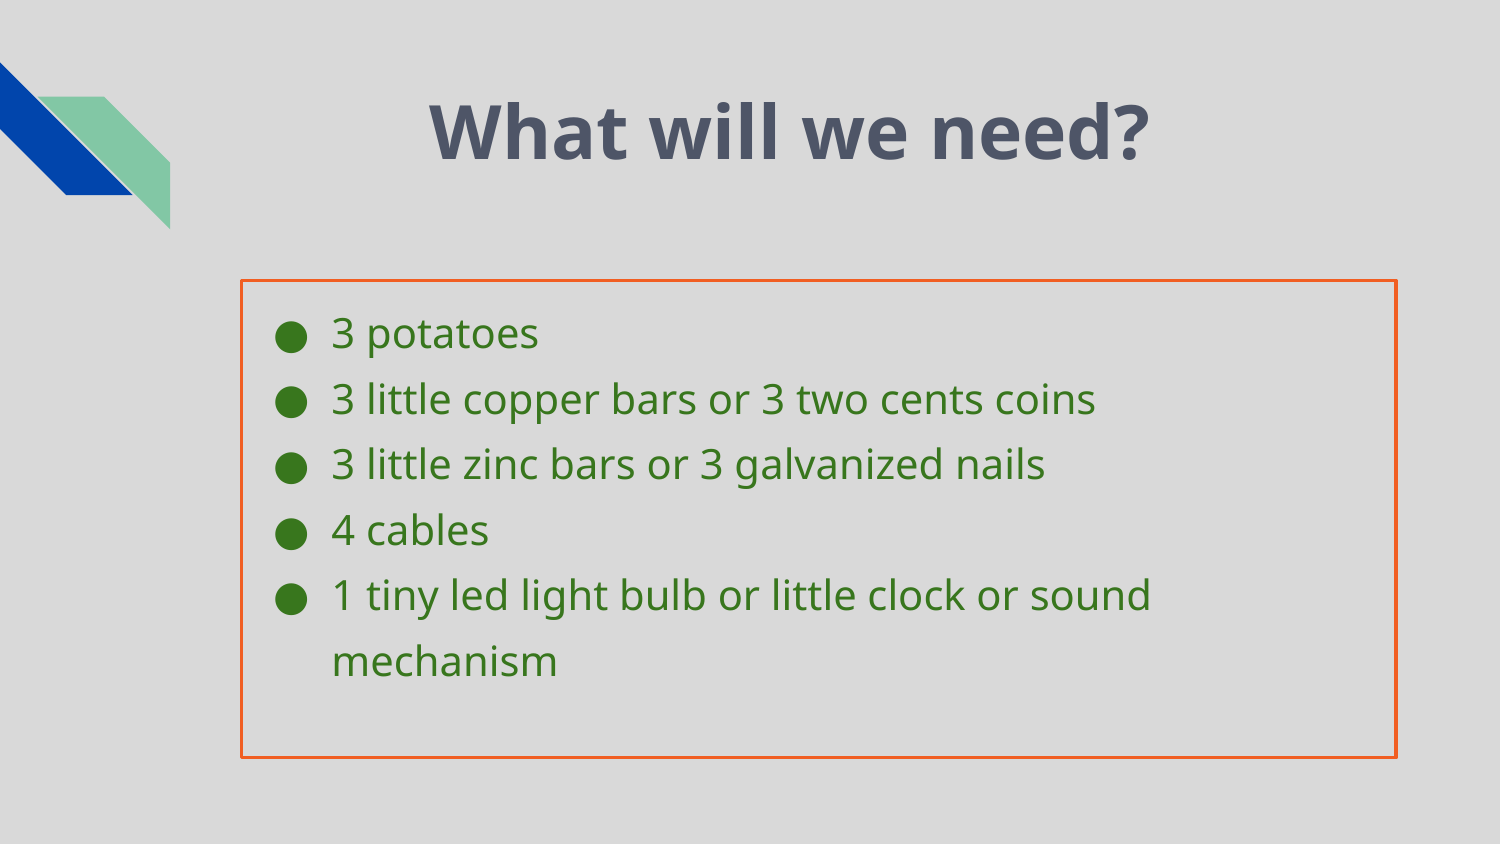

# What will we need?
3 potatoes
3 little copper bars or 3 two cents coins
3 little zinc bars or 3 galvanized nails
4 cables
1 tiny led light bulb or little clock or sound mechanism